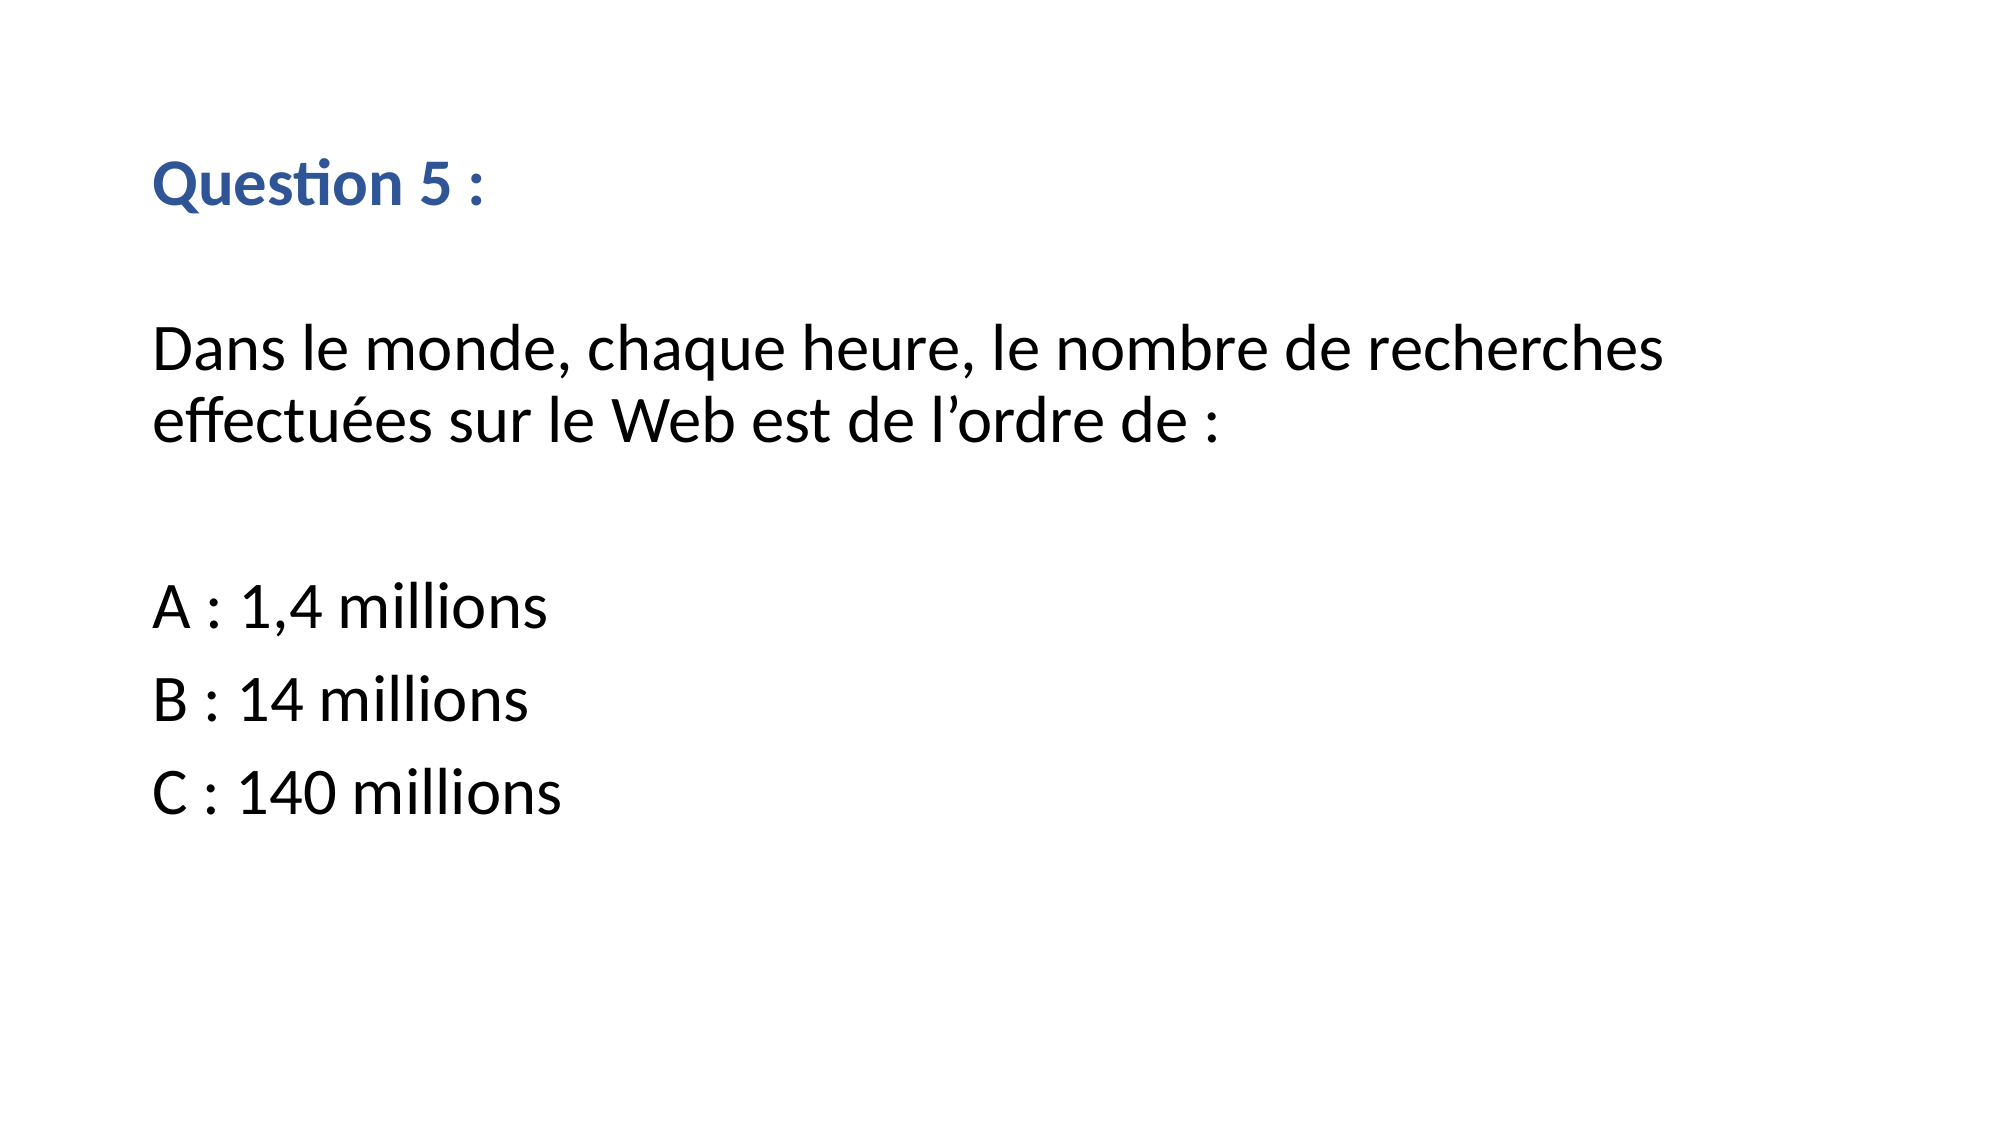

# Question 5 :
Dans le monde, chaque heure, le nombre de recherches effectuées sur le Web est de l’ordre de :
A : 1,4 millions
B : 14 millions
C : 140 millions